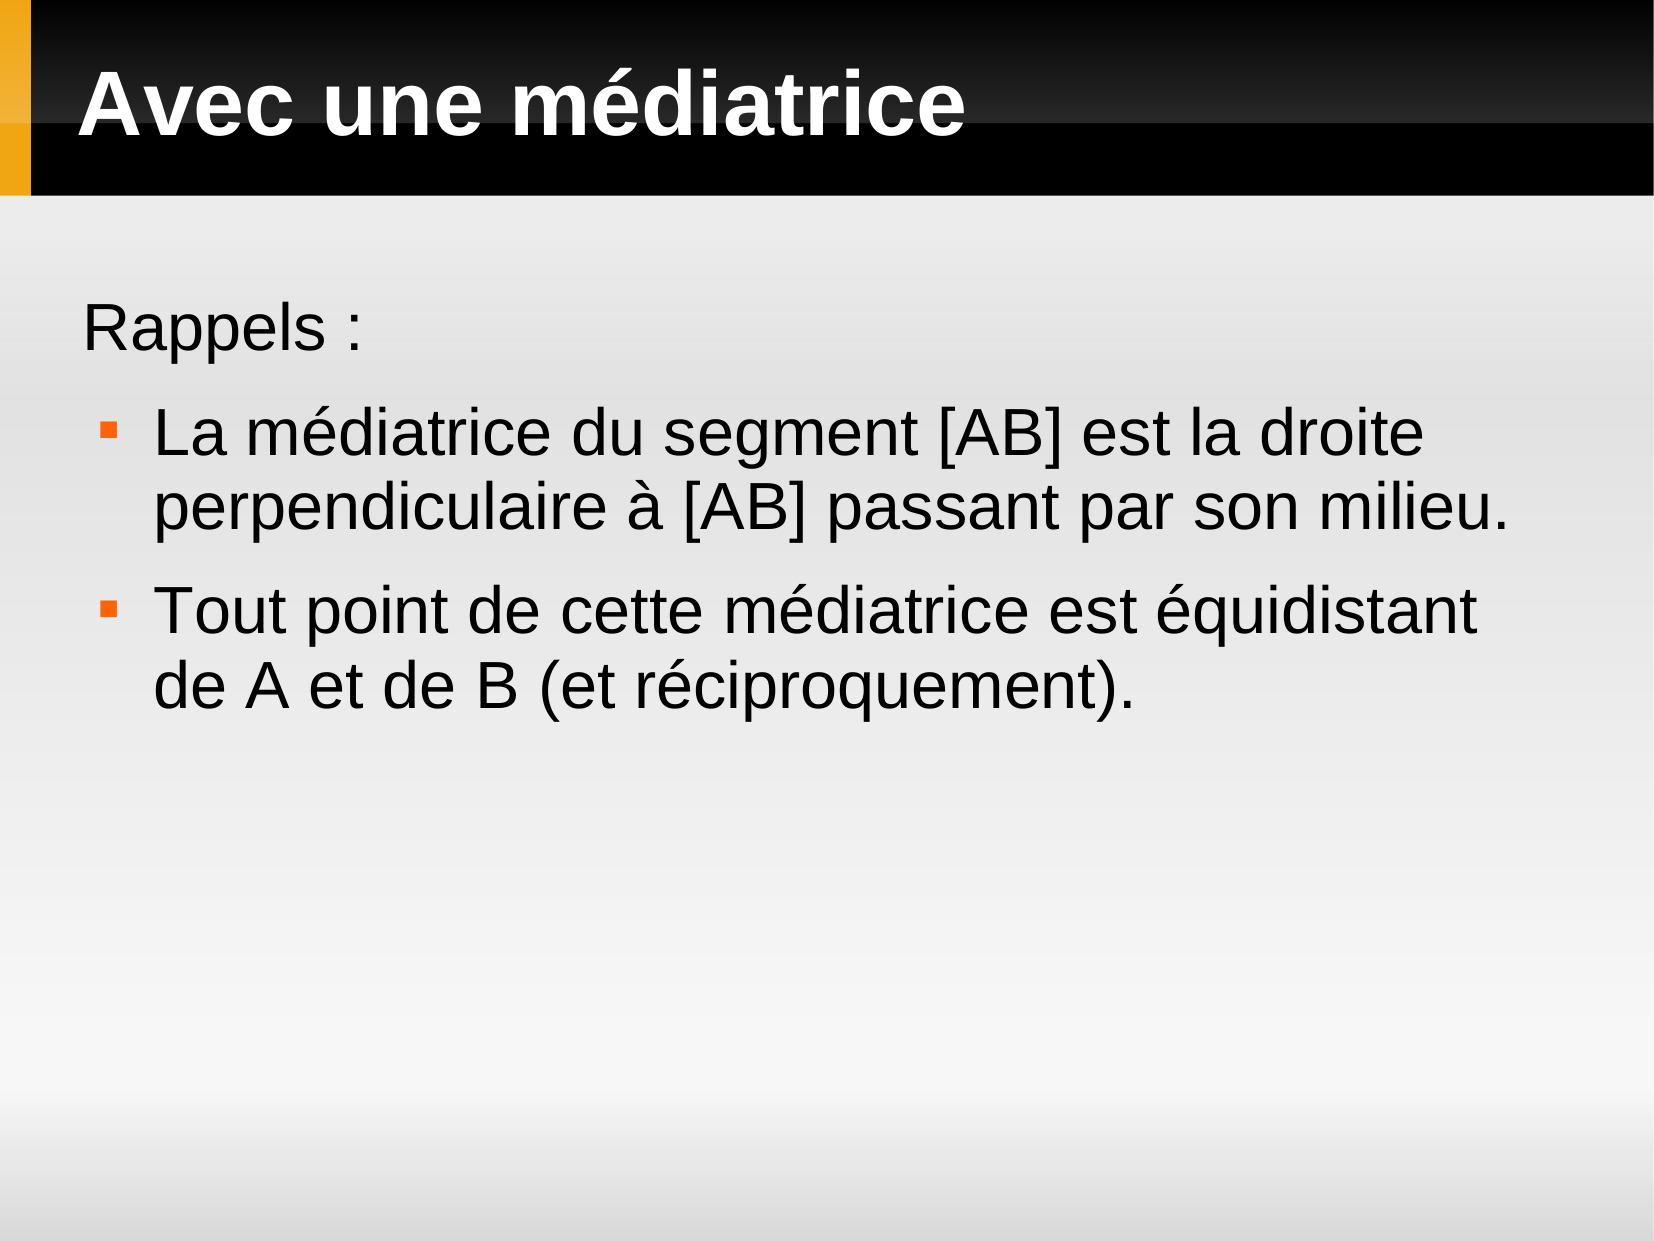

# Avec une médiatrice
Rappels :
La médiatrice du segment [AB] est la droite perpendiculaire à [AB] passant par son milieu.
Tout point de cette médiatrice est équidistant de A et de B (et réciproquement).